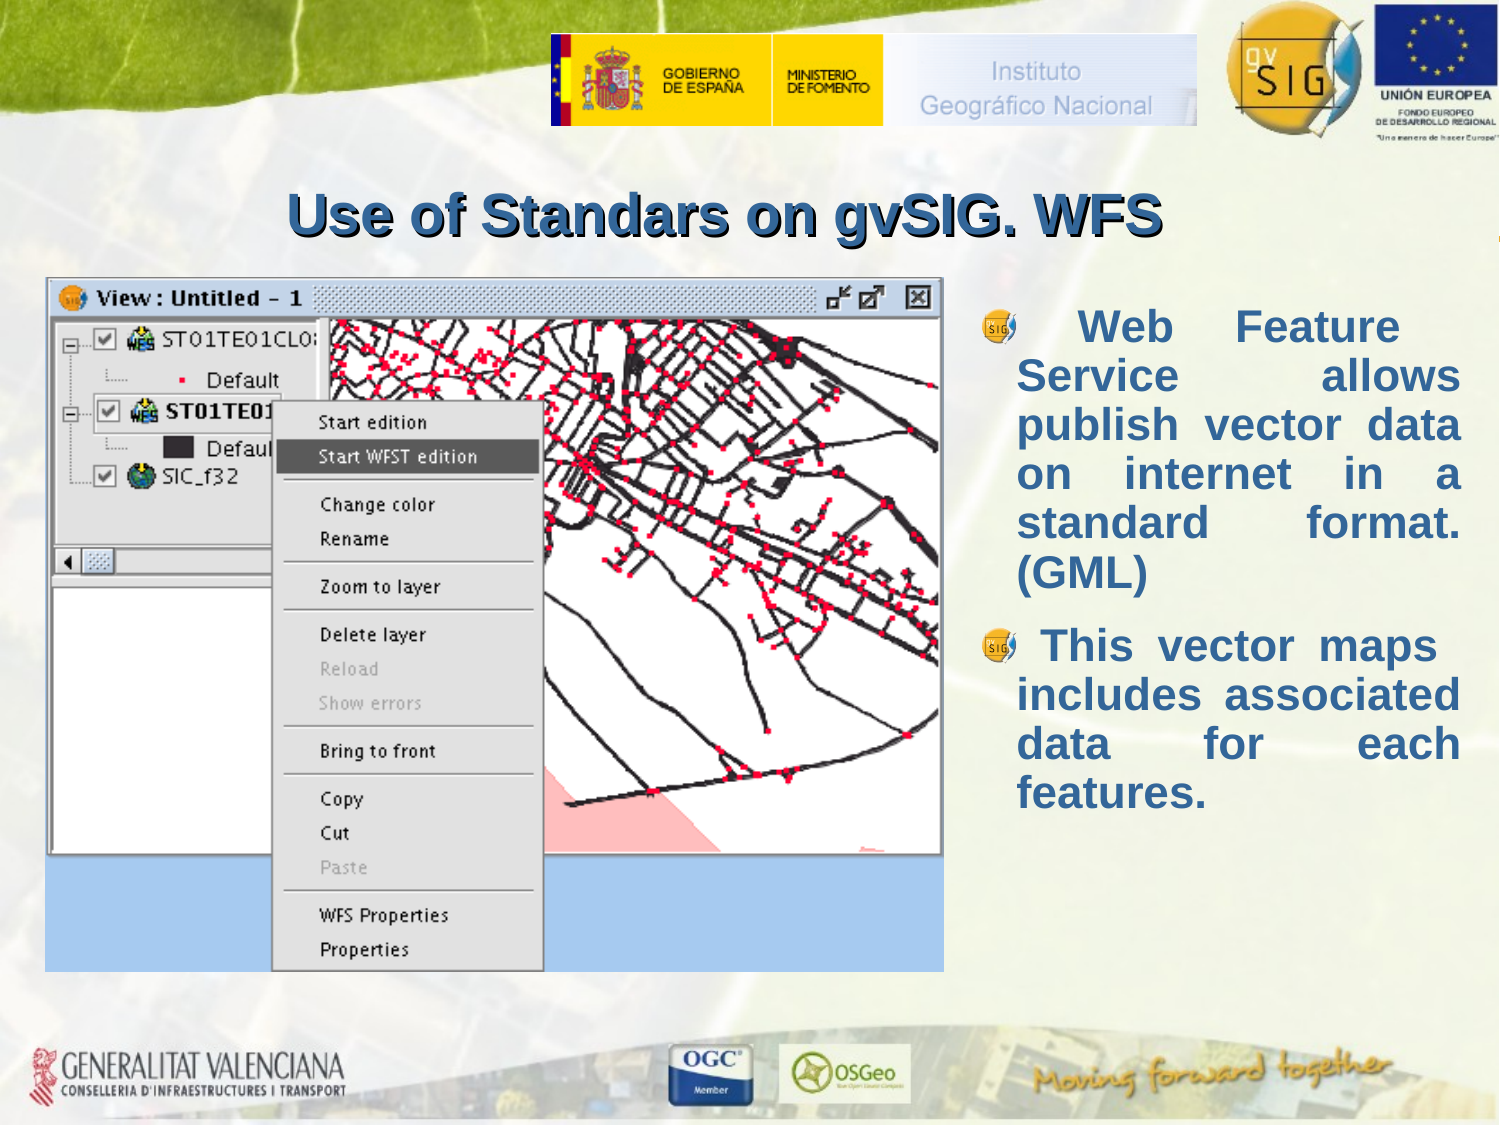

# Use of Standars on gvSIG. WFS
 Web Feature Service allows publish vector data on internet in a standard format.(GML)
 This vector maps includes associated data for each features.